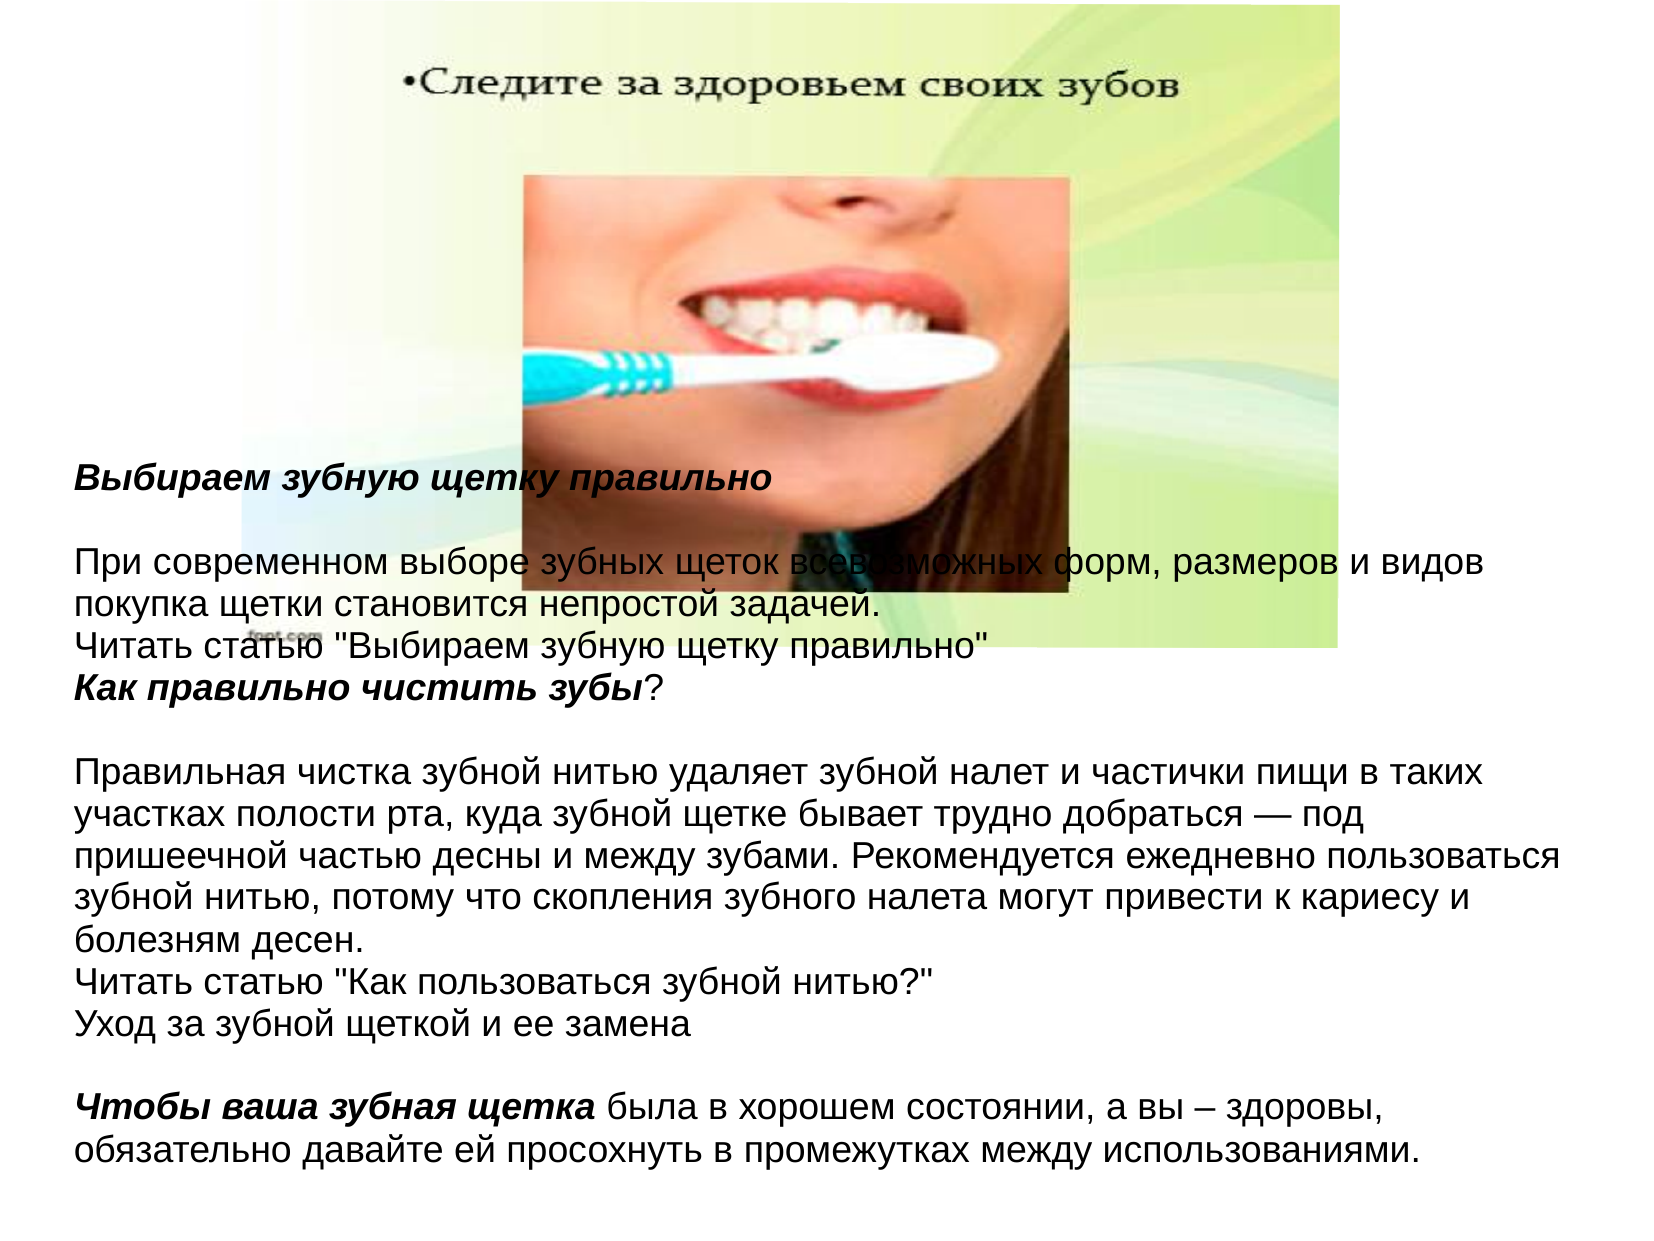

#
Выбираем зубную щетку правильно
При современном выборе зубных щеток всевозможных форм, размеров и видов покупка щетки становится непростой задачей.
Читать статью "Выбираем зубную щетку правильно"
Как правильно чистить зубы?
Правильная чистка зубной нитью удаляет зубной налет и частички пищи в таких участках полости рта, куда зубной щетке бывает трудно добраться — под пришеечной частью десны и между зубами. Рекомендуется ежедневно пользоваться зубной нитью, потому что скопления зубного налета могут привести к кариесу и болезням десен.
Читать статью "Как пользоваться зубной нитью?"
Уход за зубной щеткой и ее замена
Чтобы ваша зубная щетка была в хорошем состоянии, а вы – здоровы, обязательно давайте ей просохнуть в промежутках между использованиями.